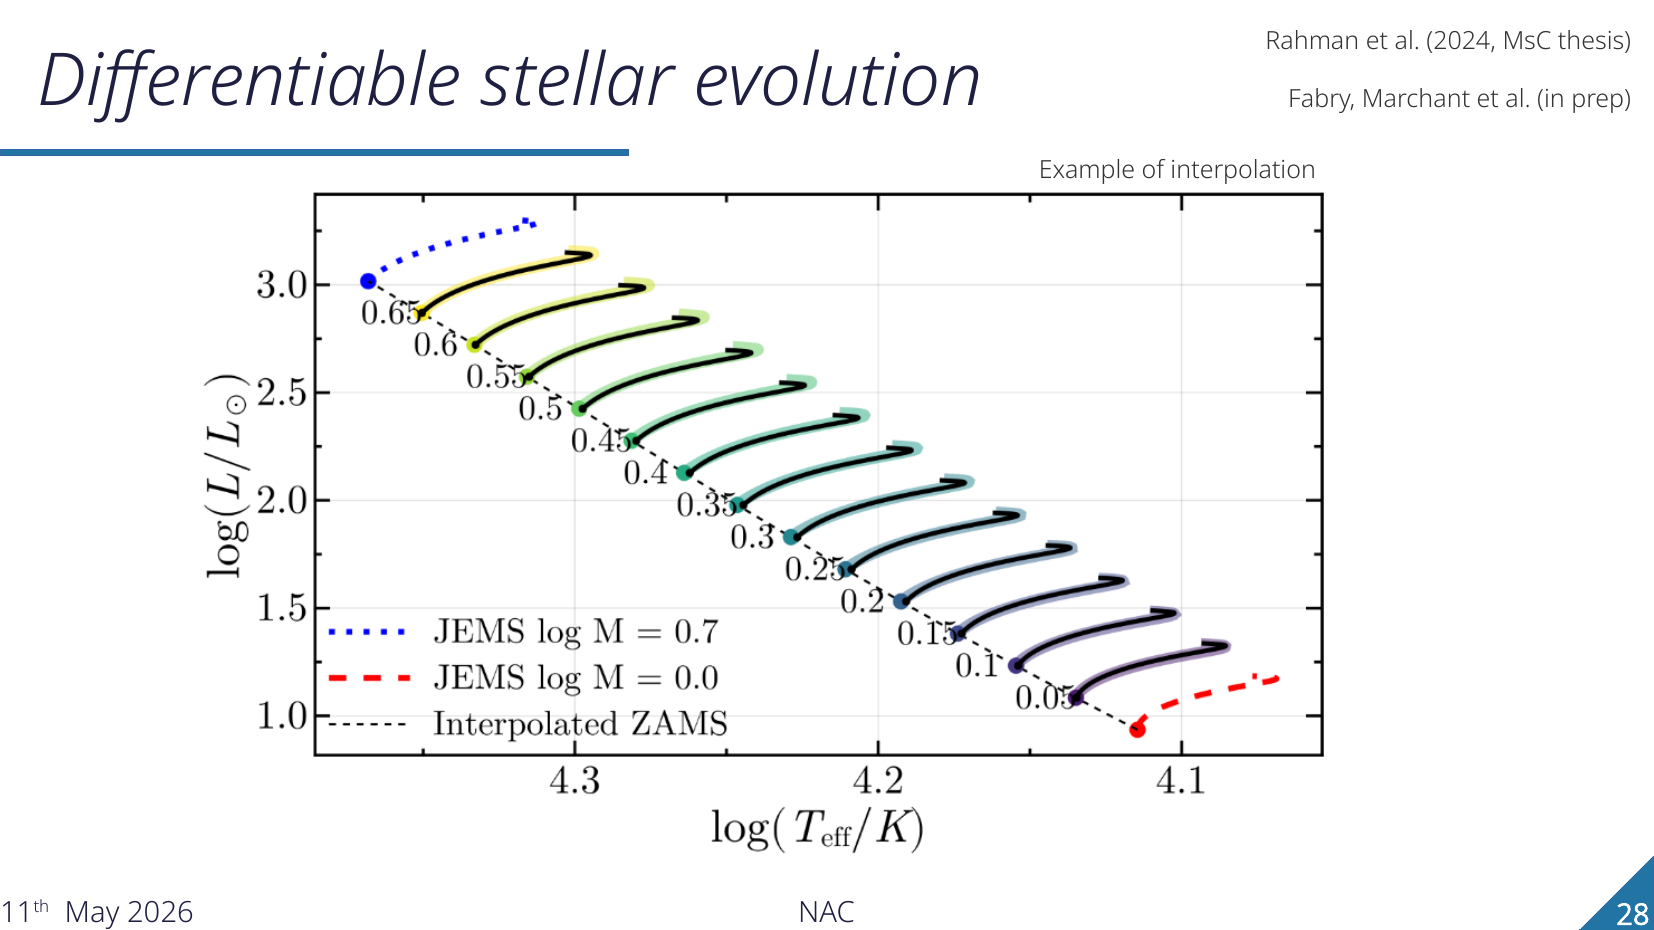

# Differentiable stellar evolution
Rahman et al. (2024, MsC thesis)
Fabry, Marchant et al. (in prep)
Example of interpolation
28